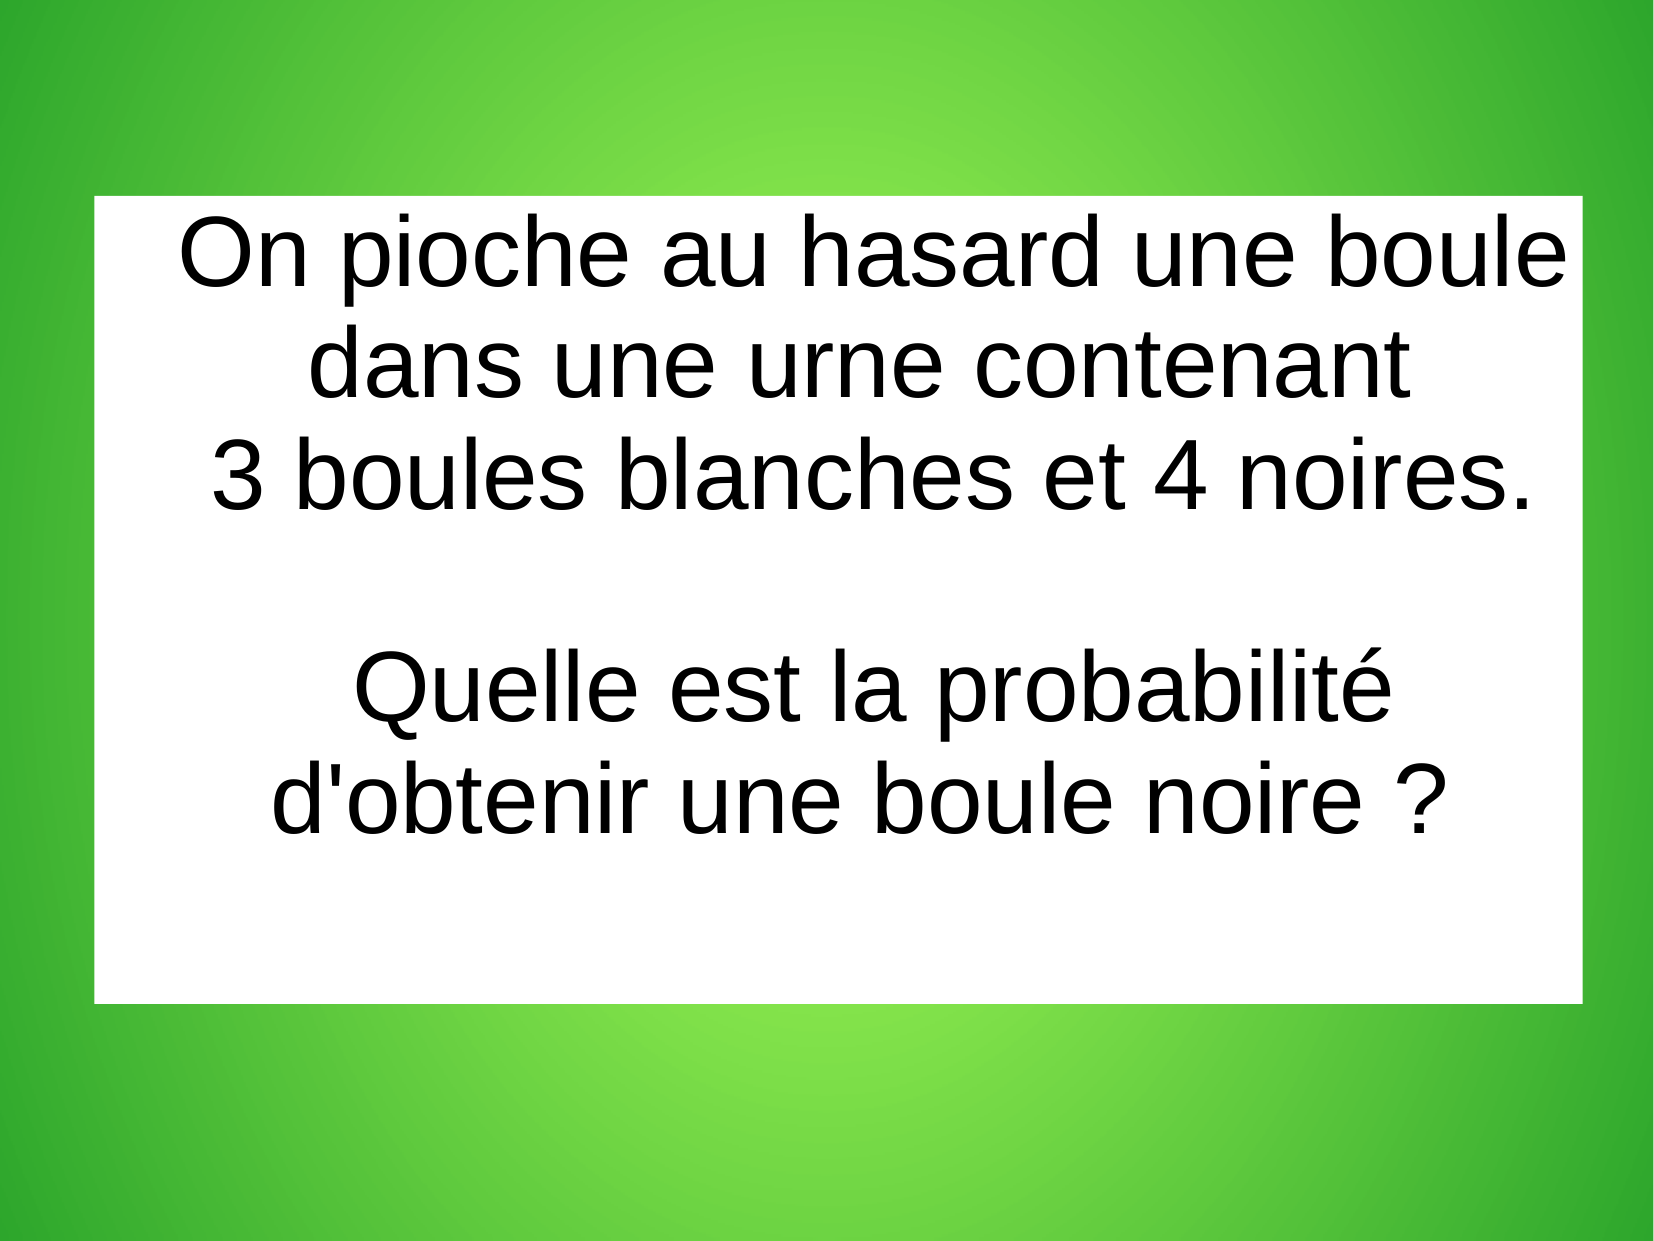

# On pioche au hasard une boule dans une urne contenant 3 boules blanches et 4 noires.
Quelle est la probabilité d'obtenir une boule noire ?